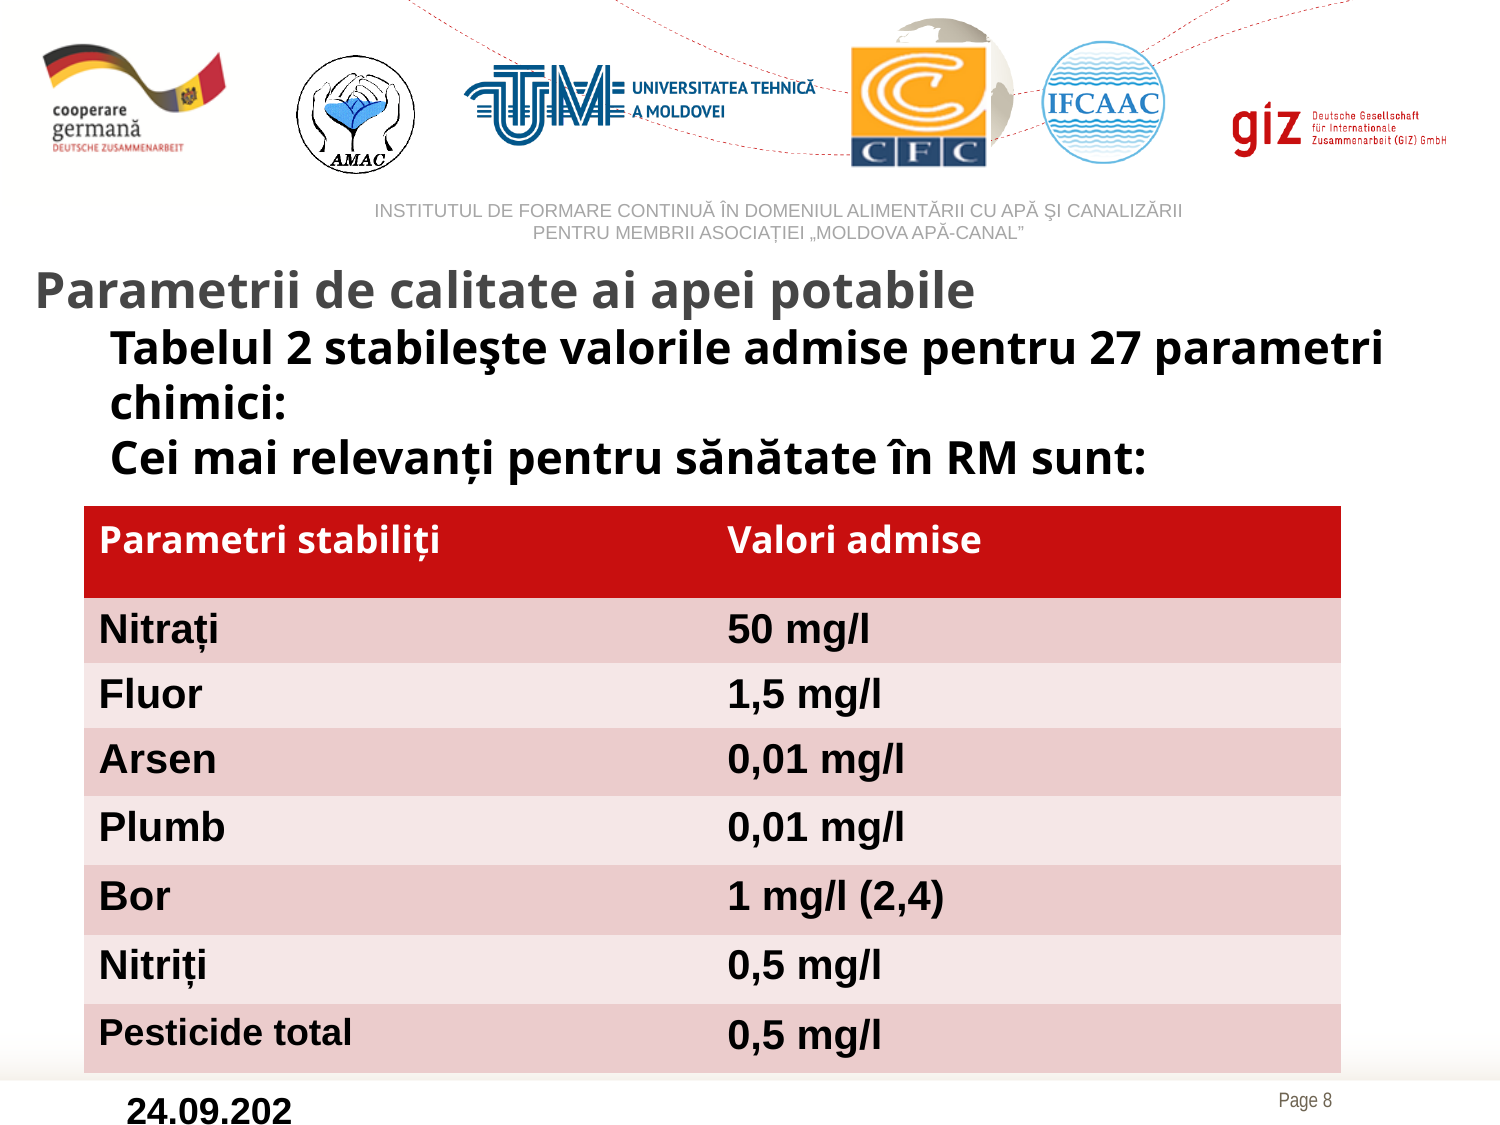

INSTITUTUL DE FORMARE CONTINUĂ ÎN DOMENIUL ALIMENTĂRII CU APĂ ŞI CANALIZĂRII
PENTRU MEMBRII ASOCIAȚIEI „MOLDOVA APĂ-CANAL”
# Parametrii de calitate ai apei potabile Tabelul 2 stabileşte valorile admise pentru 27 parametri chimici: Cei mai relevanți pentru sănătate în RM sunt:
| Parametri stabiliţi | Valori admise |
| --- | --- |
| Nitrați | 50 mg/l |
| Fluor | 1,5 mg/l |
| Arsen | 0,01 mg/l |
| Plumb | 0,01 mg/l |
| Bor | 1 mg/l (2,4) |
| Nitriți | 0,5 mg/l |
| Pesticide total | 0,5 mg/l |